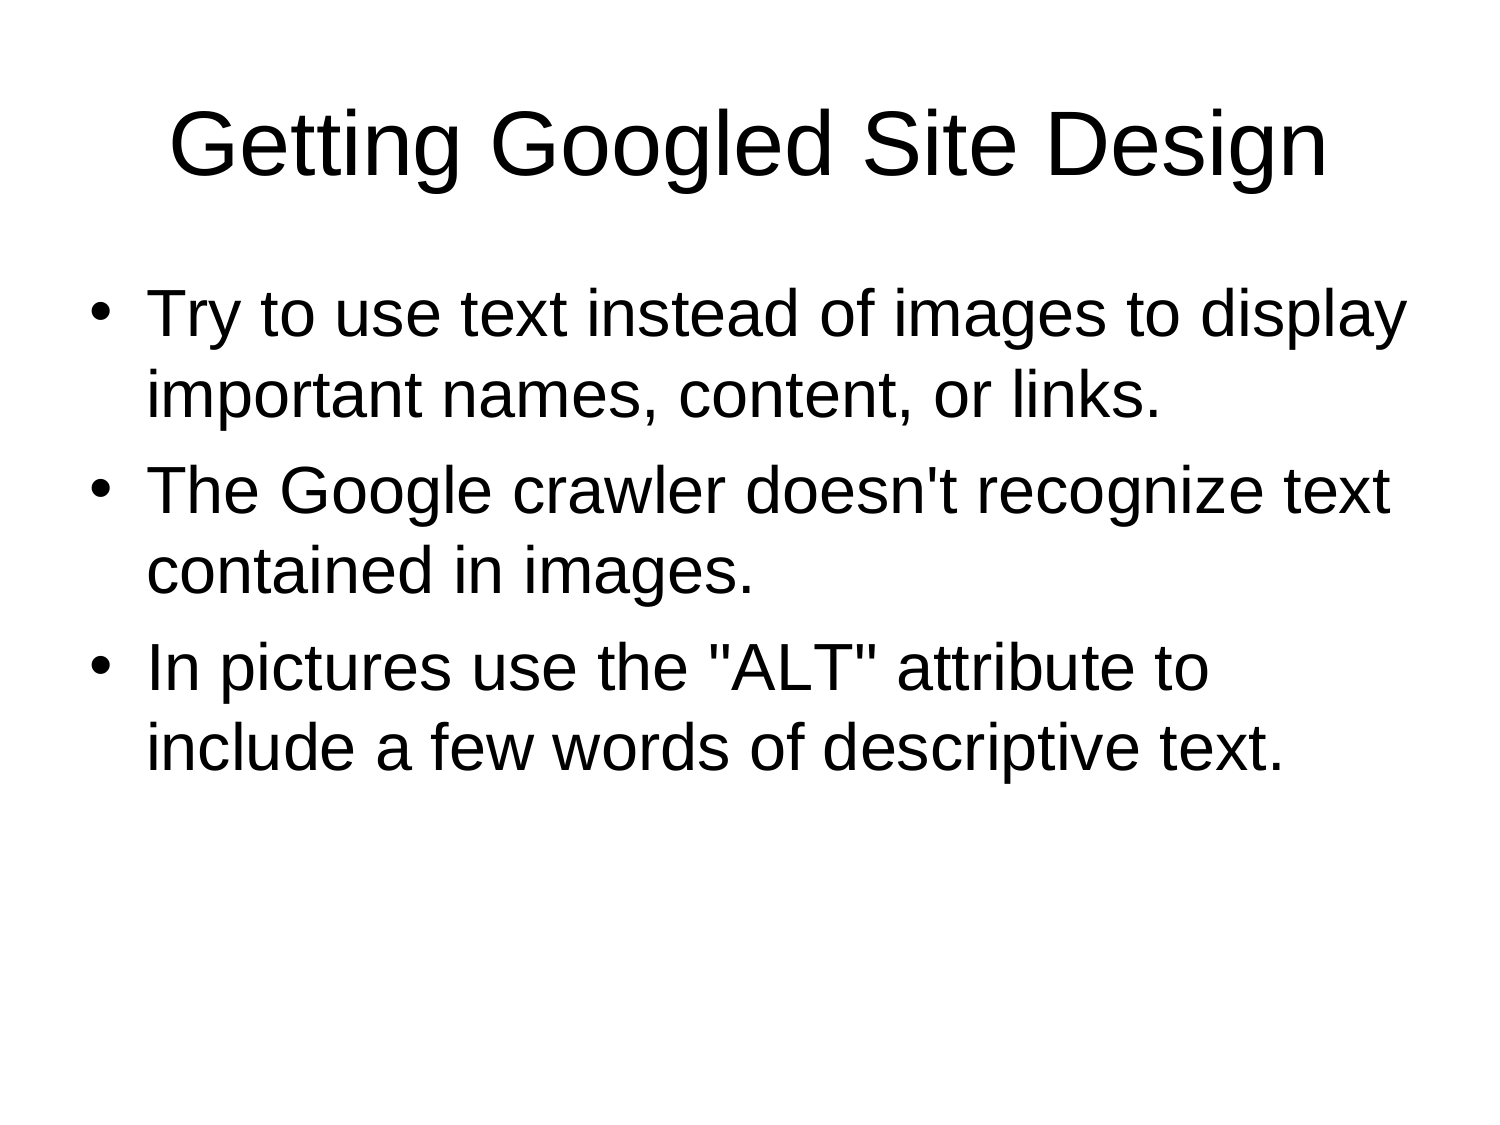

# Getting Googled Site Design
Try to use text instead of images to display important names, content, or links.
The Google crawler doesn't recognize text contained in images.
In pictures use the "ALT" attribute to include a few words of descriptive text.